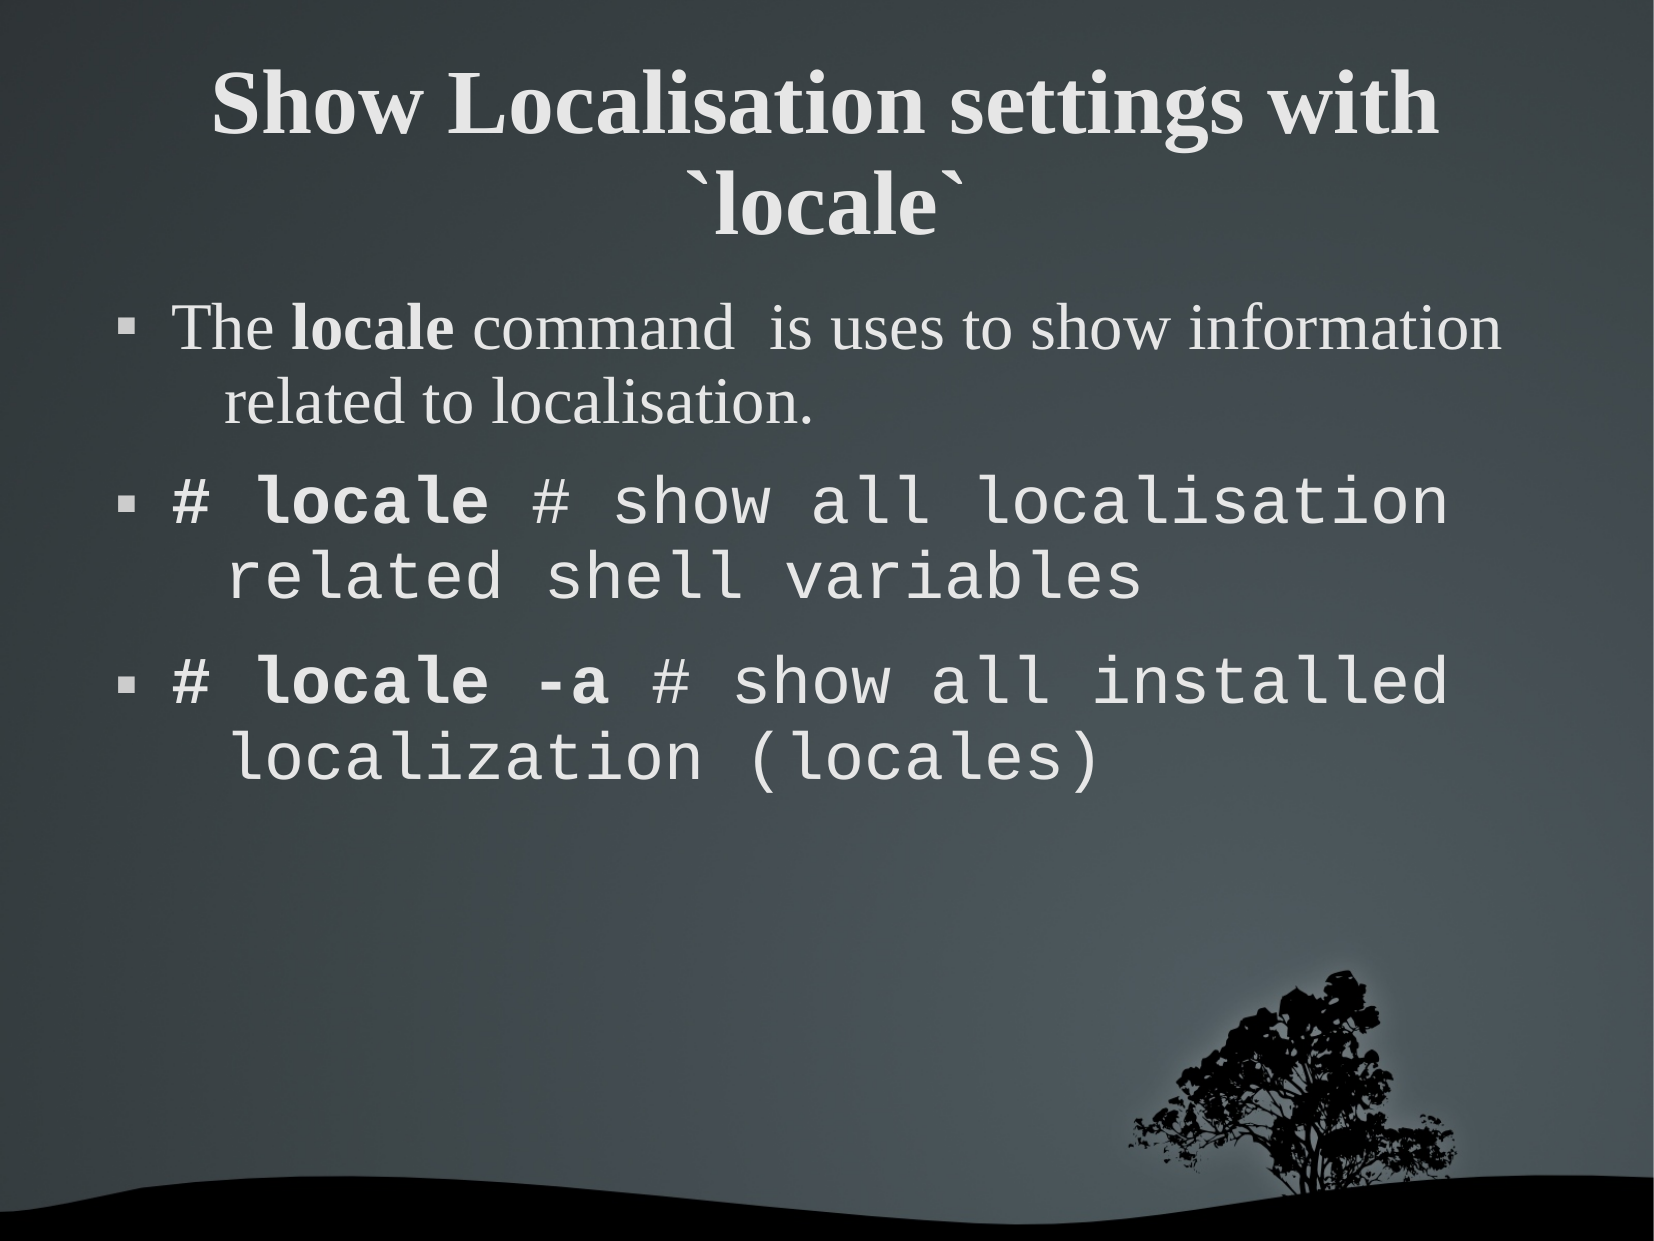

# Show Localisation settings with `locale`
The locale command is uses to show information related to localisation.
# locale # show all localisation related shell variables
# locale -a # show all installed localization (locales)